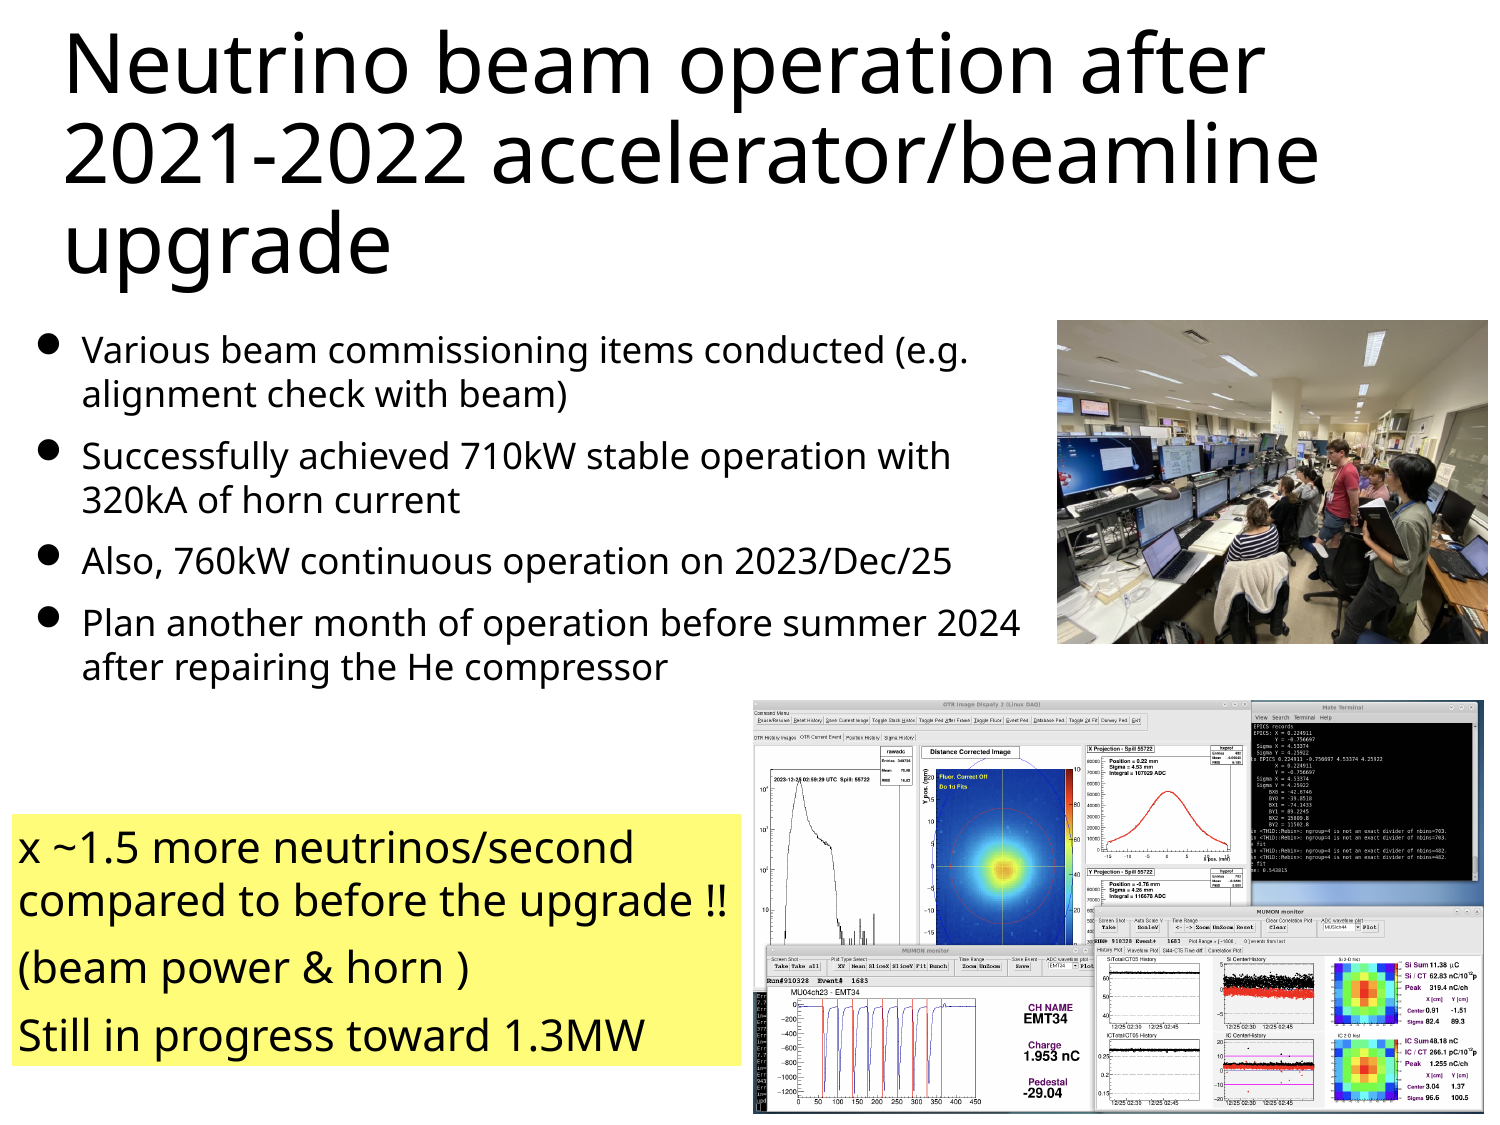

# Neutrino beam operation after 2021-2022 accelerator/beamline upgrade
Various beam commissioning items conducted (e.g. alignment check with beam)
Successfully achieved 710kW stable operation with 320kA of horn current
Also, 760kW continuous operation on 2023/Dec/25
Plan another month of operation before summer 2024 after repairing the He compressor
x ~1.5 more neutrinos/second compared to before the upgrade !!
(beam power & horn )
Still in progress toward 1.3MW